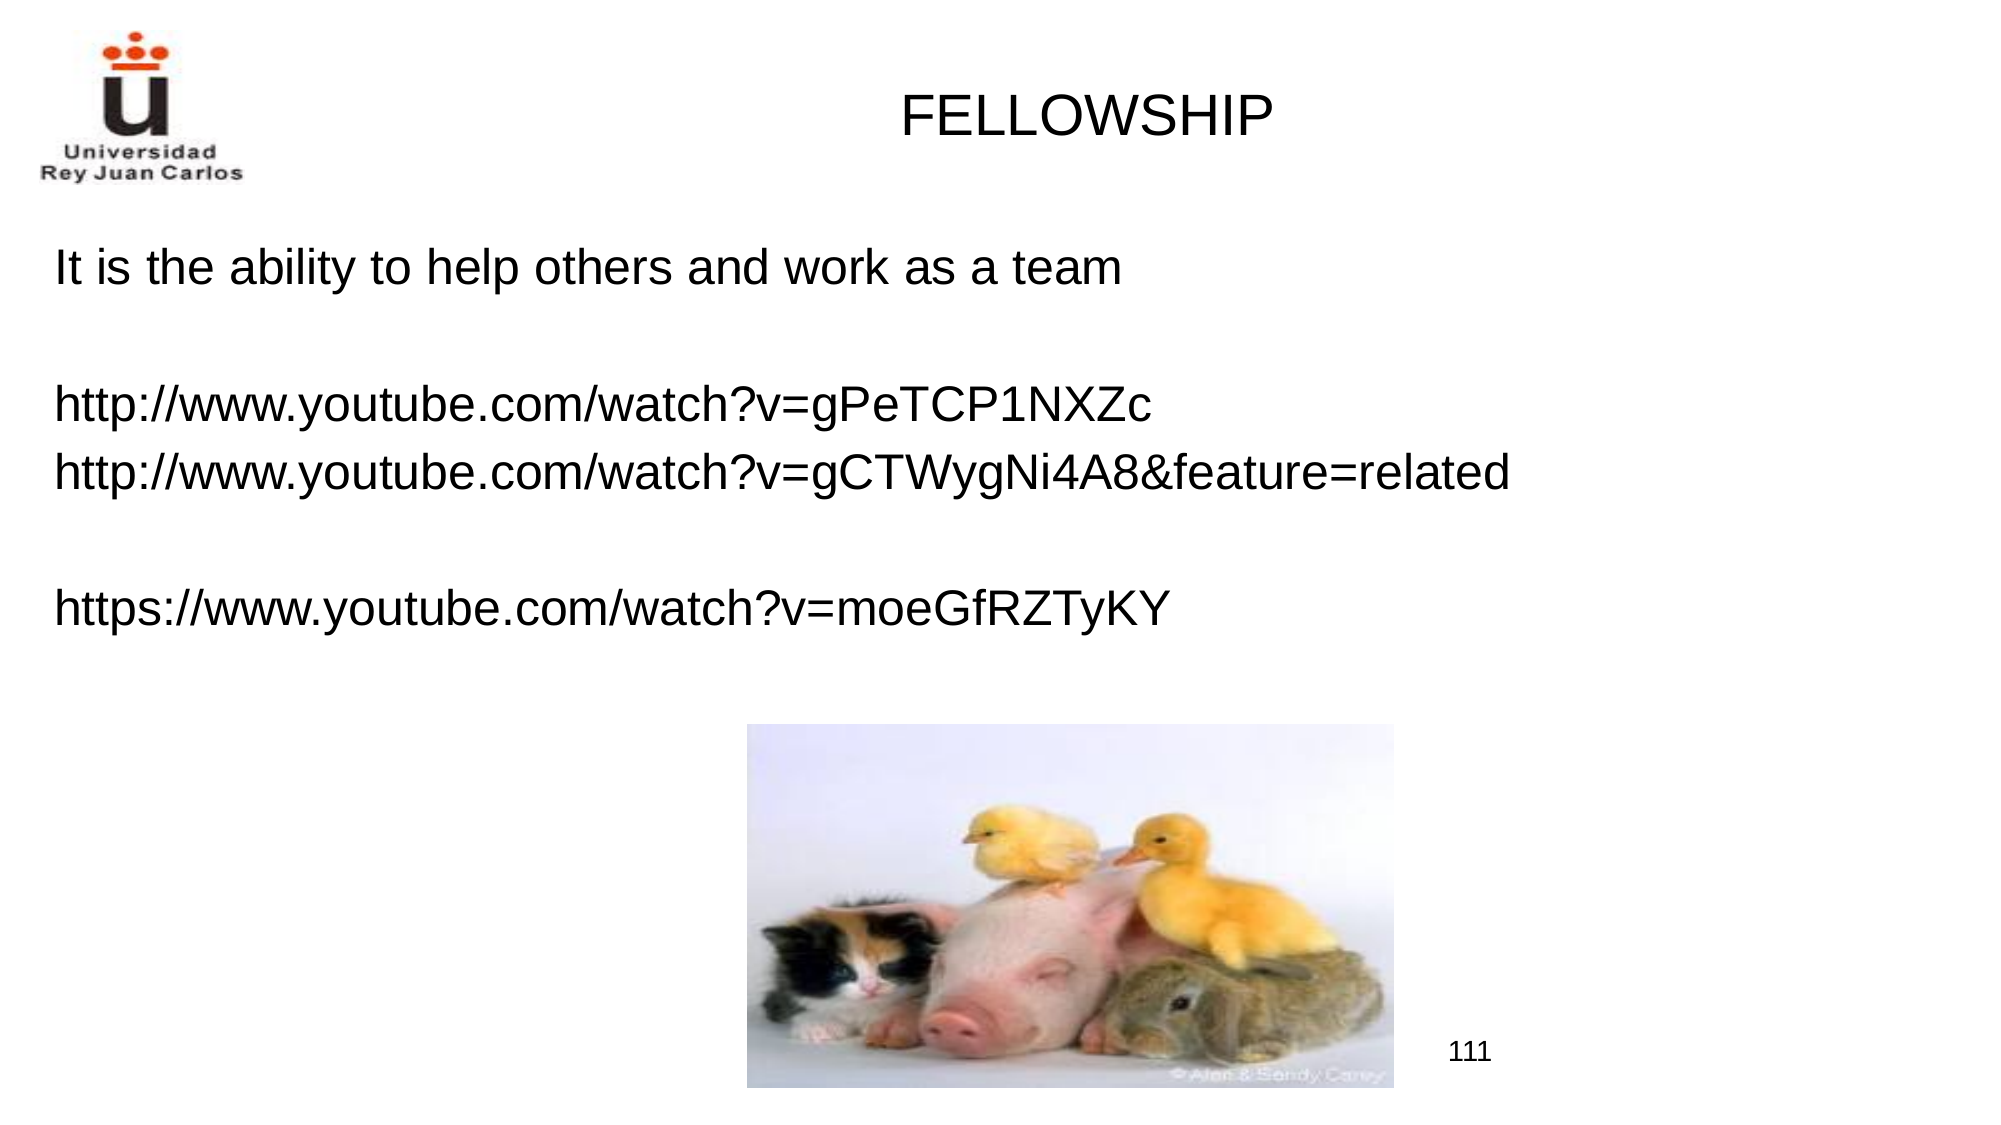

FELLOWSHIP
It is the ability to help others and work as a team
http://www.youtube.com/watch?v=gPeTCP1NXZc
http://www.youtube.com/watch?v=gCTWygNi4A8&feature=related
https://www.youtube.com/watch?v=moeGfRZTyKY